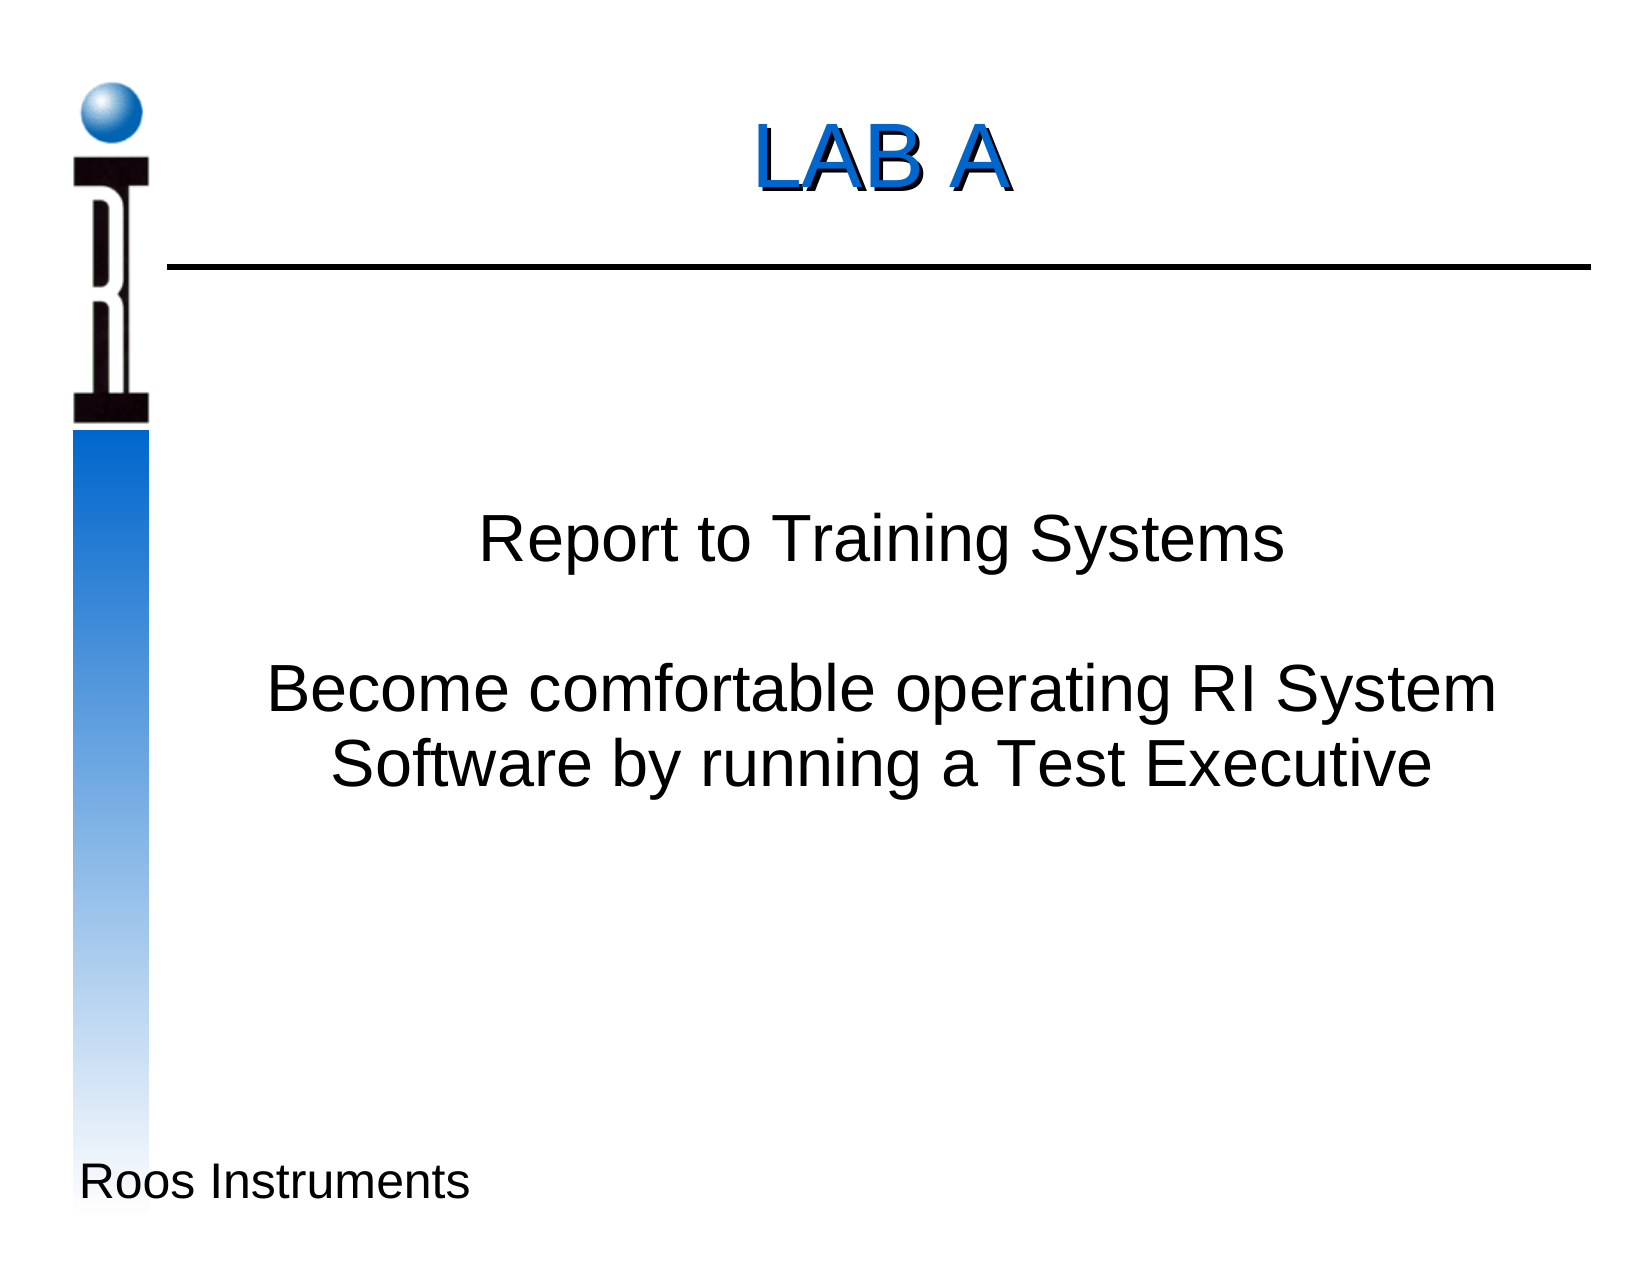

# LAB A
Report to Training Systems
Become comfortable operating RI System Software by running a Test Executive